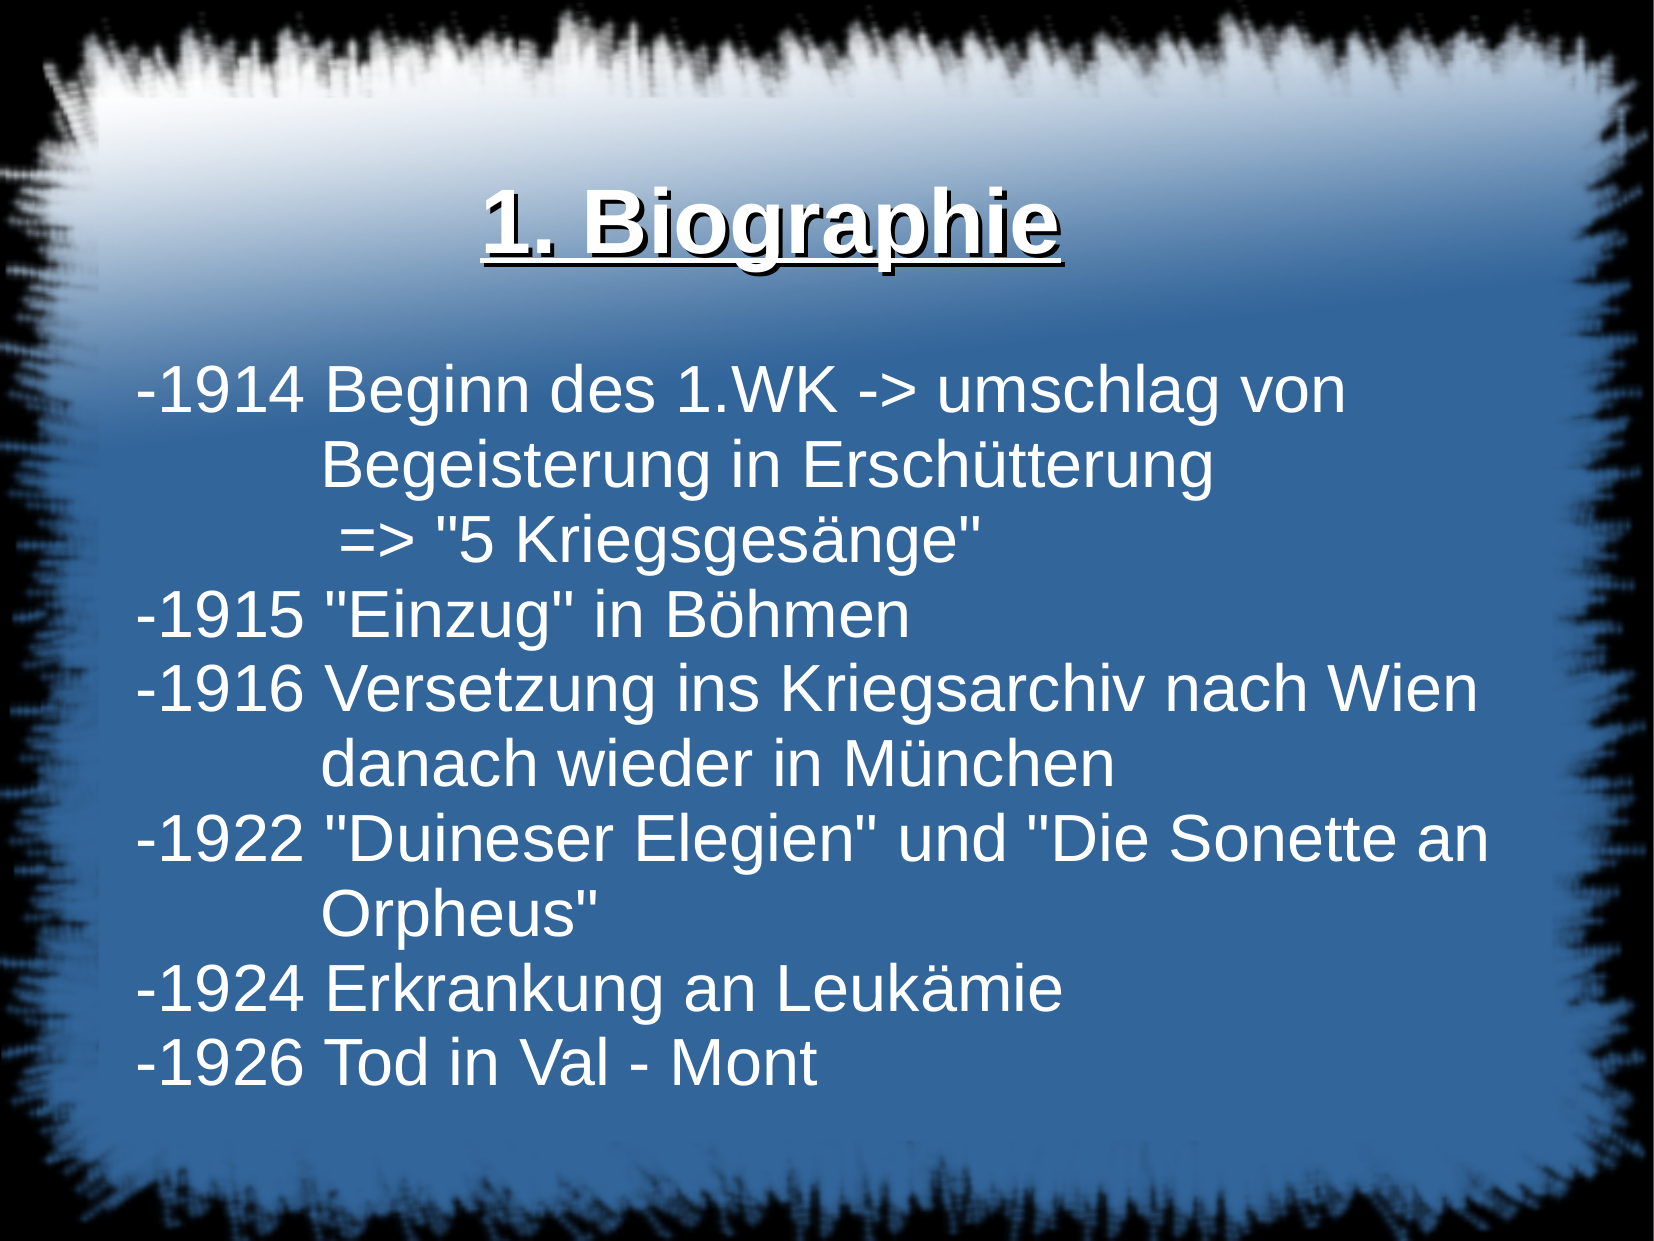

# 1. Biographie
-1914 Beginn des 1.WK -> umschlag von Begeisterung in Erschütterung => "5 Kriegsgesänge"
-1915 "Einzug" in Böhmen
-1916 Versetzung ins Kriegsarchiv nach Wien
 danach wieder in München
-1922 "Duineser Elegien" und "Die Sonette an Orpheus"
-1924 Erkrankung an Leukämie
-1926 Tod in Val - Mont